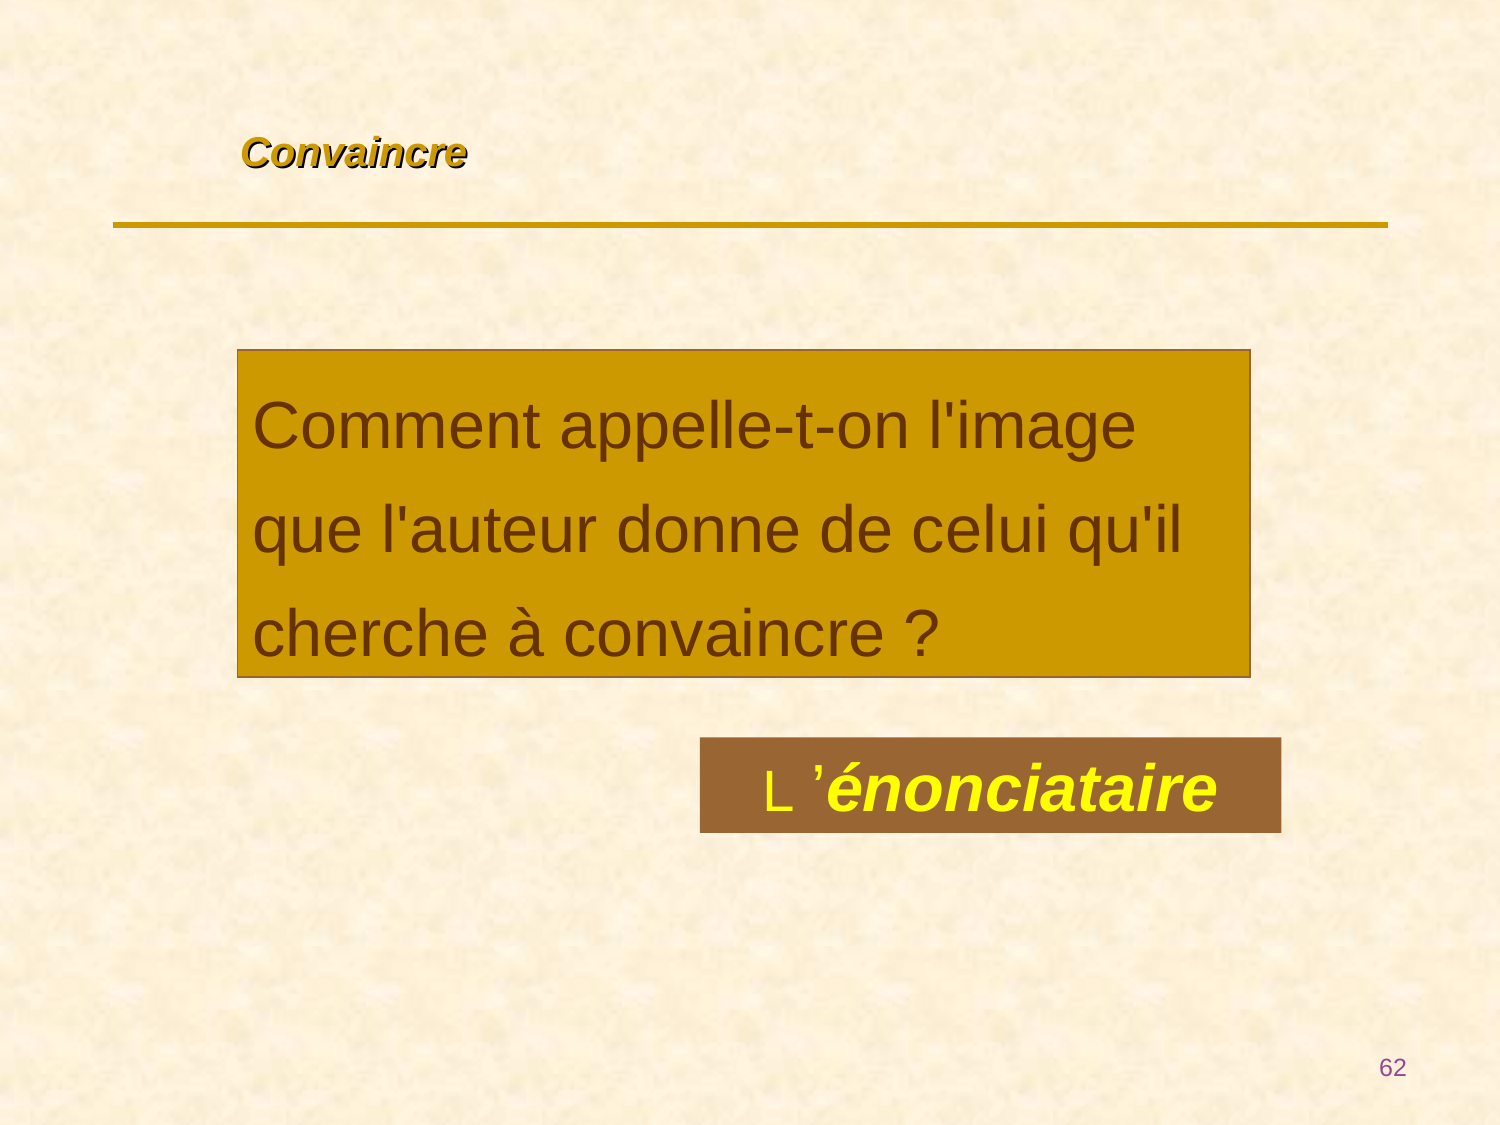

Convaincre
Comment appelle-t-on l'image que l'auteur donne de celui qu'il cherche à convaincre ?
L ’énonciataire
62